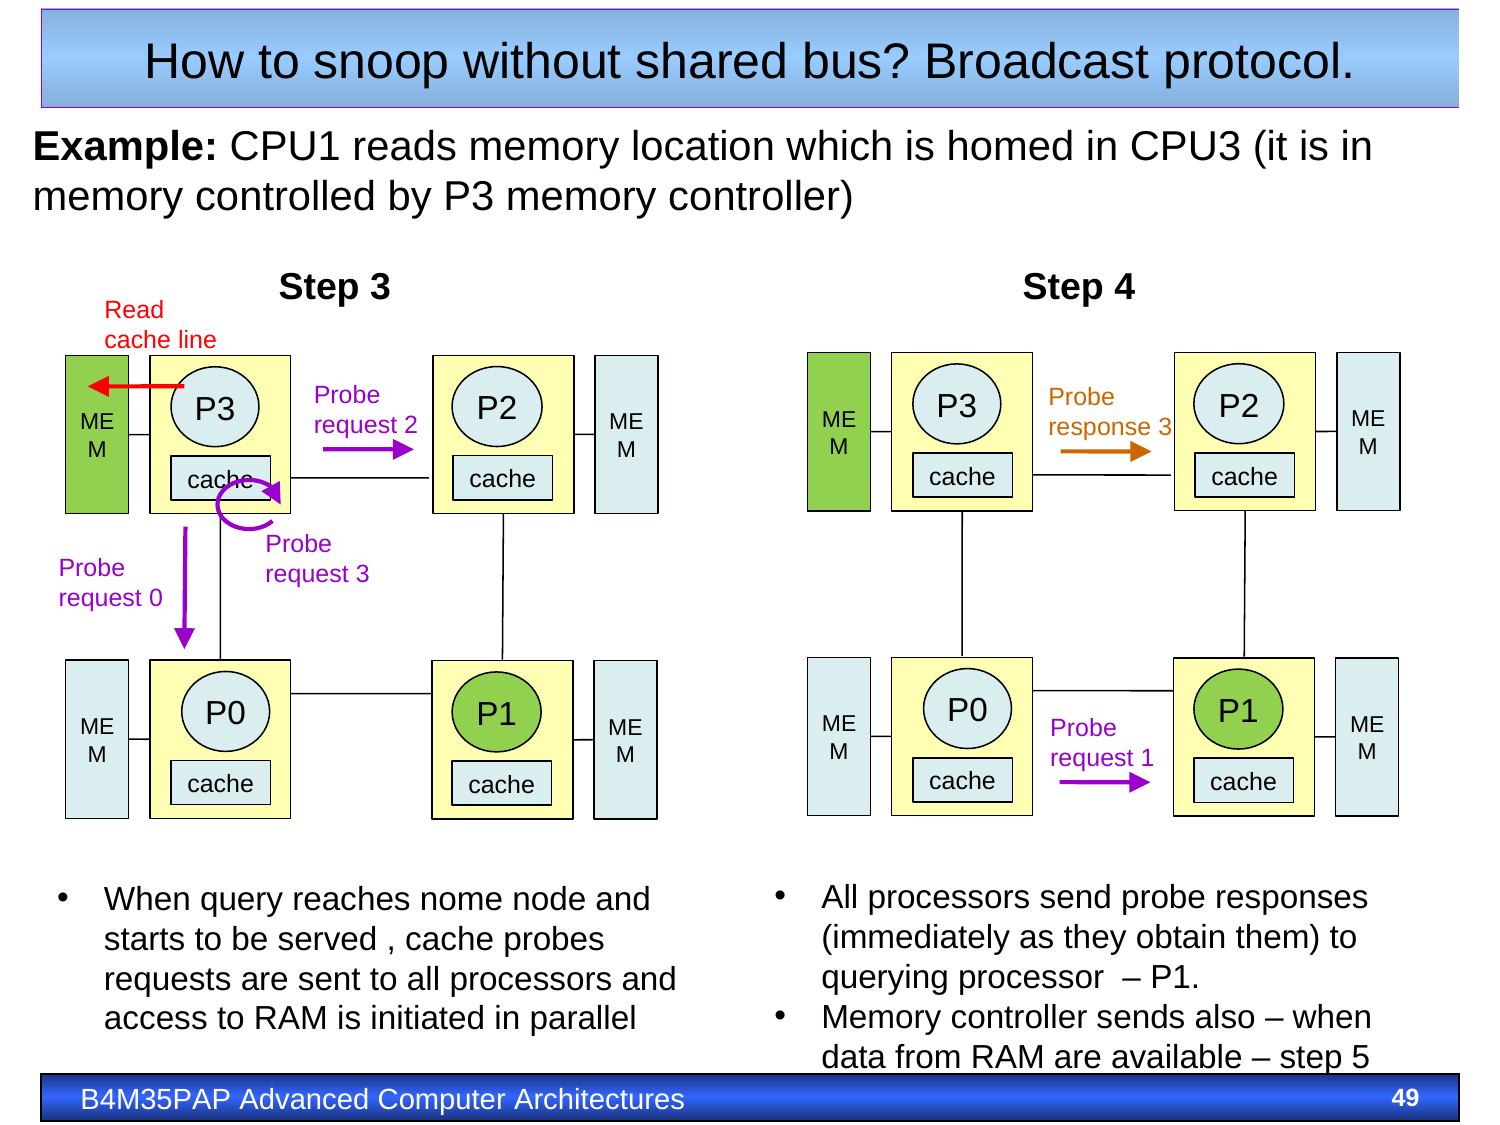

How to snoop without shared bus? Broadcast protocol.
# Example: CPU1 reads memory location which is homed in CPU3 (it is in memory controlled by P3 memory controller)
Step 3
Step 4
Read cache line
P2
cache
MEM
MEM
P3
cache
P2
cache
MEM
MEM
P3
cache
Probe request 2
Probe response 3
Probe request 3
Probe request 0
MEM
P0
cache
P1
cache
MEM
MEM
P0
cache
P1
cache
MEM
Probe request 1
All processors send probe responses (immediately as they obtain them) to querying processor – P1.
Memory controller sends also – when data from RAM are available – step 5
When query reaches nome node and starts to be served , cache probes requests are sent to all processors and access to RAM is initiated in parallel